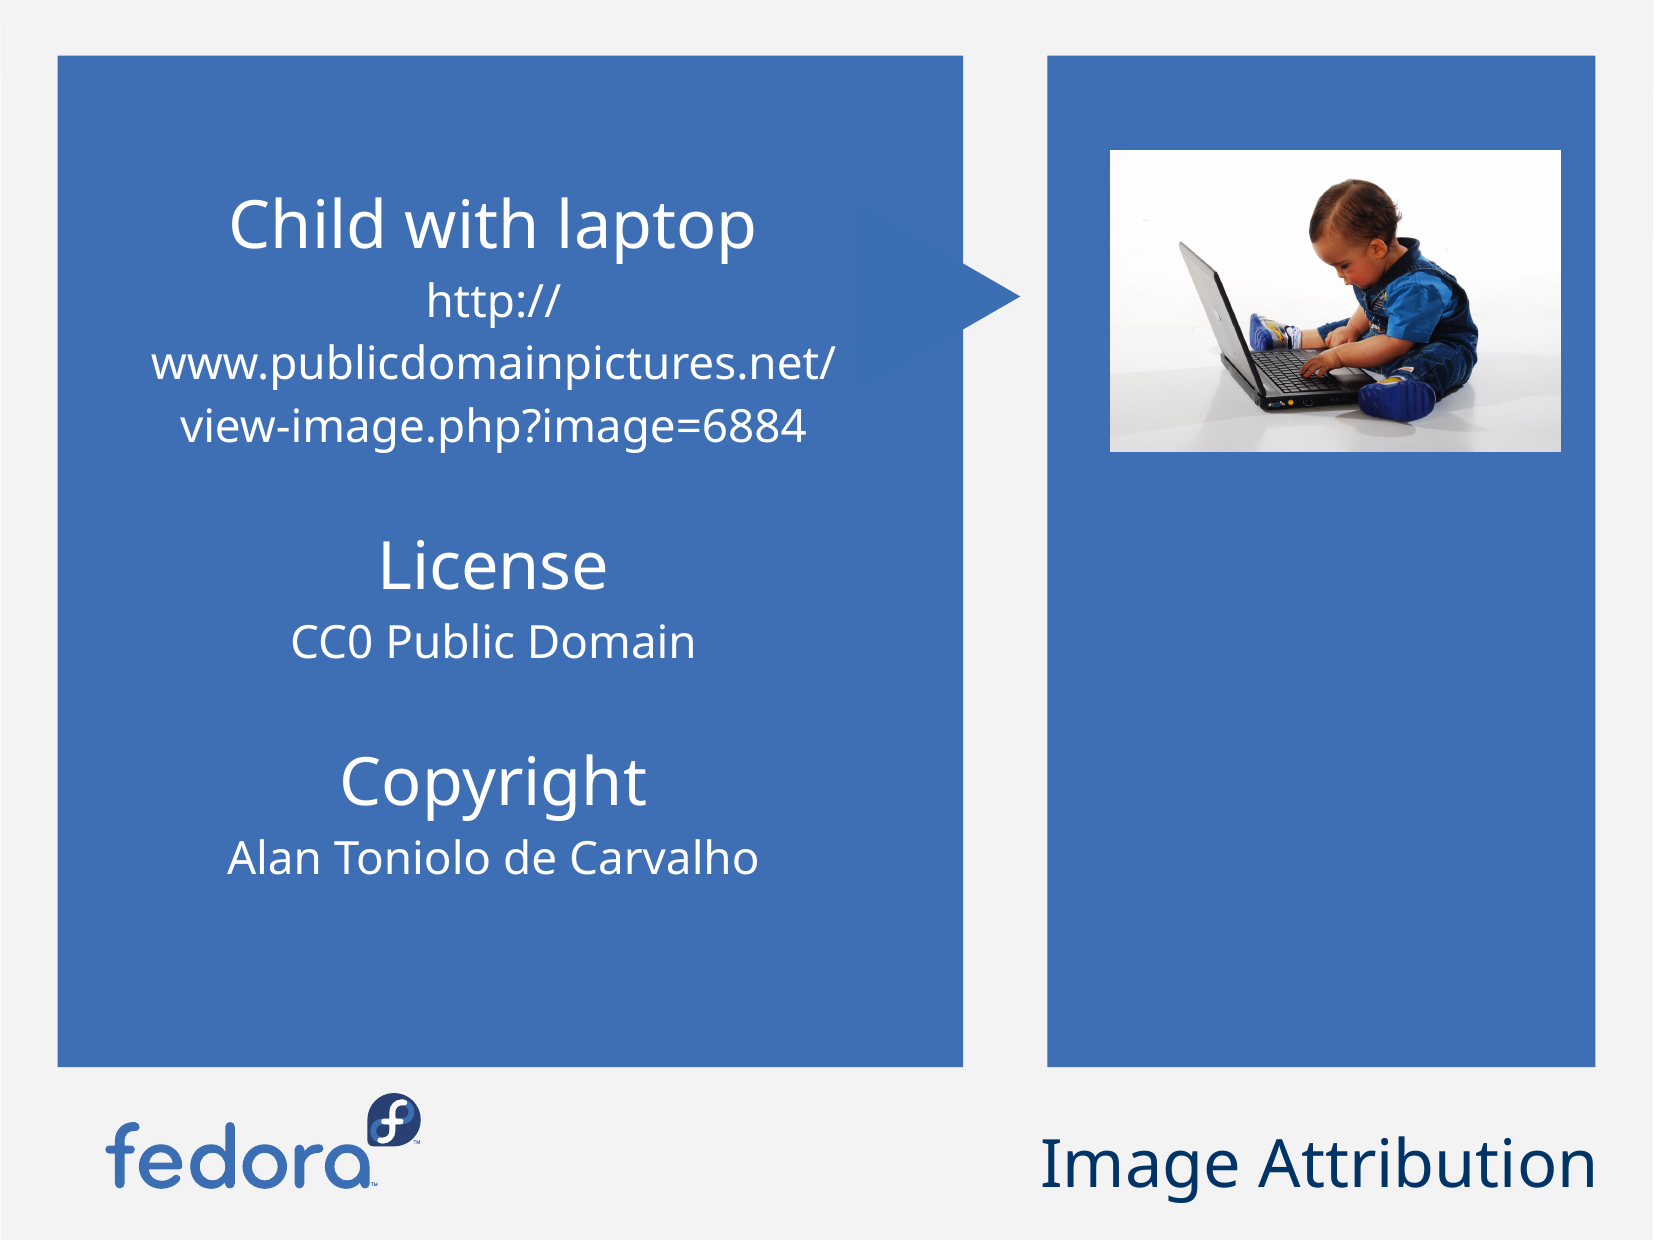

Child with laptop
http://www.publicdomainpictures.net/view-image.php?image=6884
License
CC0 Public Domain
Copyright
Alan Toniolo de Carvalho
#
Image Attribution